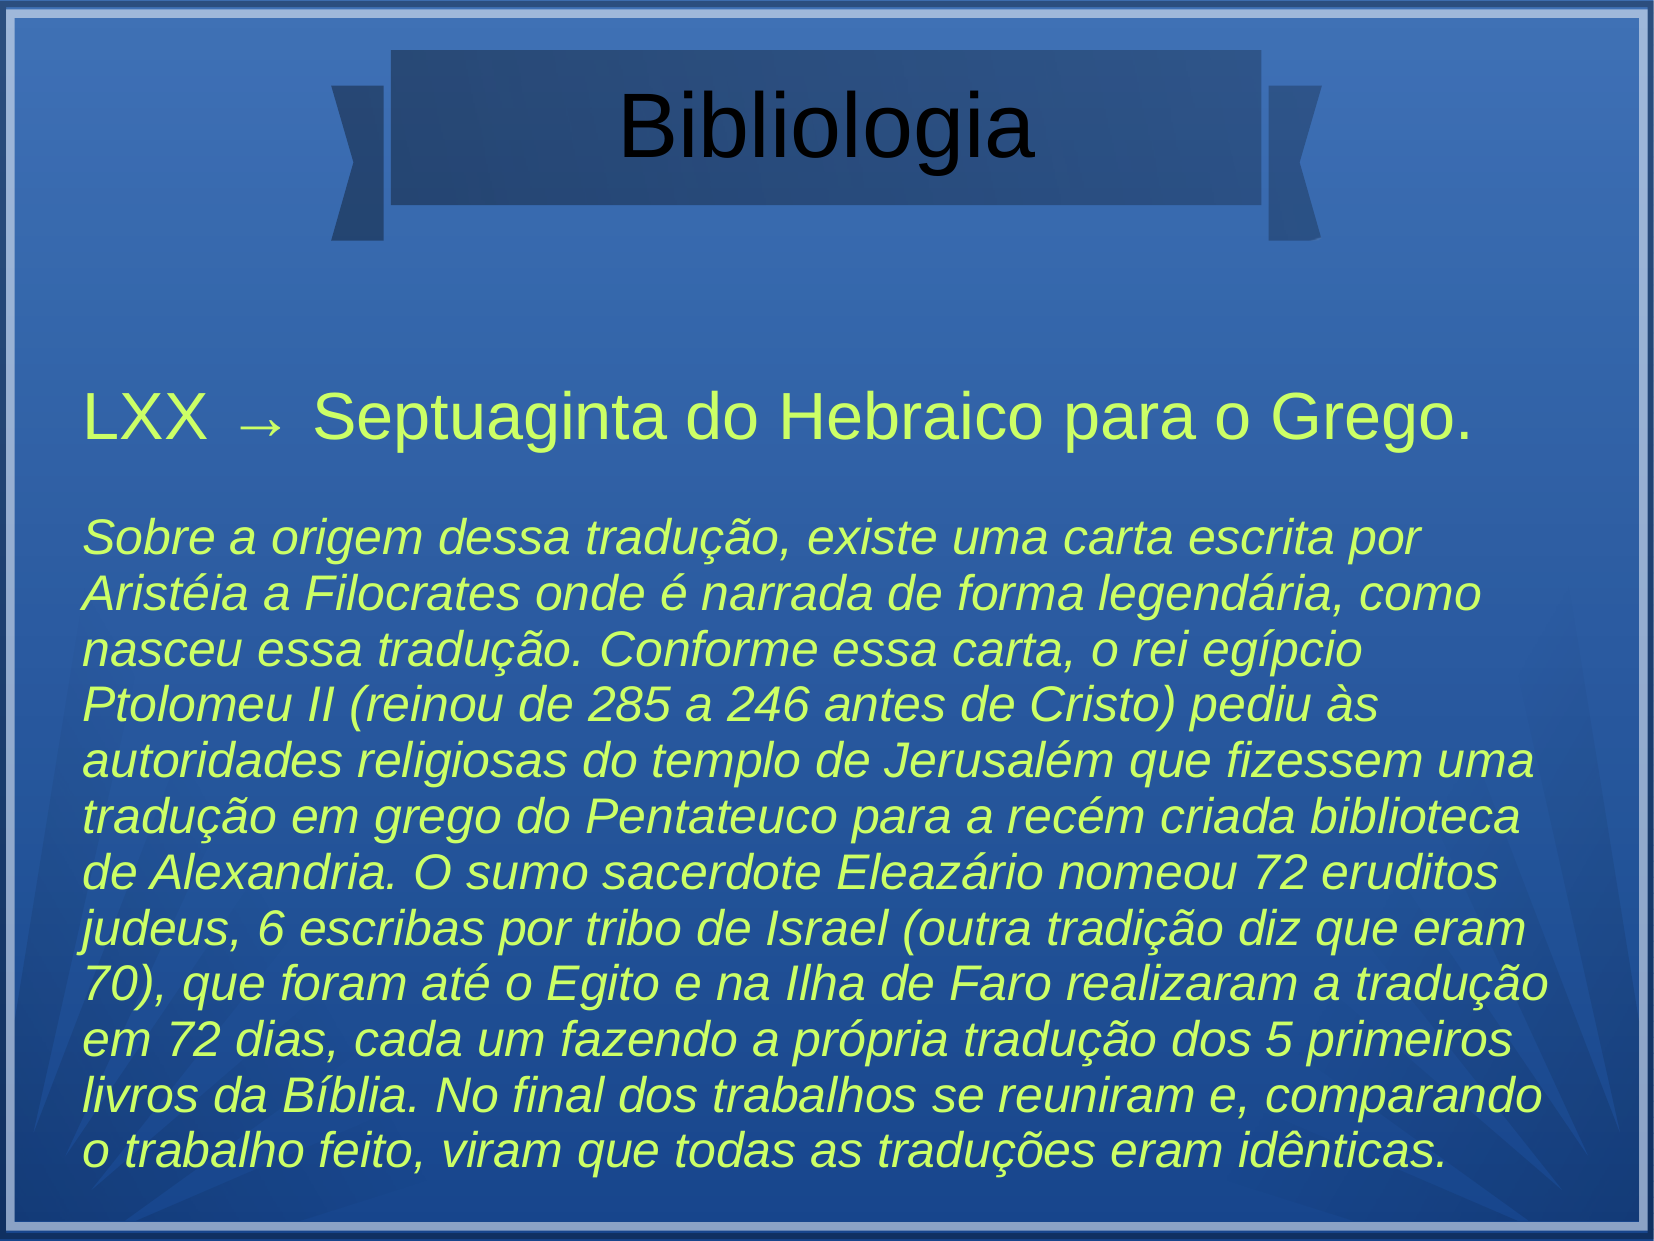

# Bibliologia
LXX → Septuaginta do Hebraico para o Grego.
Sobre a origem dessa tradução, existe uma carta escrita por Aristéia a Filocrates onde é narrada de forma legendária, como nasceu essa tradução. Conforme essa carta, o rei egípcio Ptolomeu II (reinou de 285 a 246 antes de Cristo) pediu às autoridades religiosas do templo de Jerusalém que fizessem uma tradução em grego do Pentateuco para a recém criada biblioteca de Alexandria. O sumo sacerdote Eleazário nomeou 72 eruditos judeus, 6 escribas por tribo de Israel (outra tradição diz que eram 70), que foram até o Egito e na Ilha de Faro realizaram a tradução em 72 dias, cada um fazendo a própria tradução dos 5 primeiros livros da Bíblia. No final dos trabalhos se reuniram e, comparando o trabalho feito, viram que todas as traduções eram idênticas.